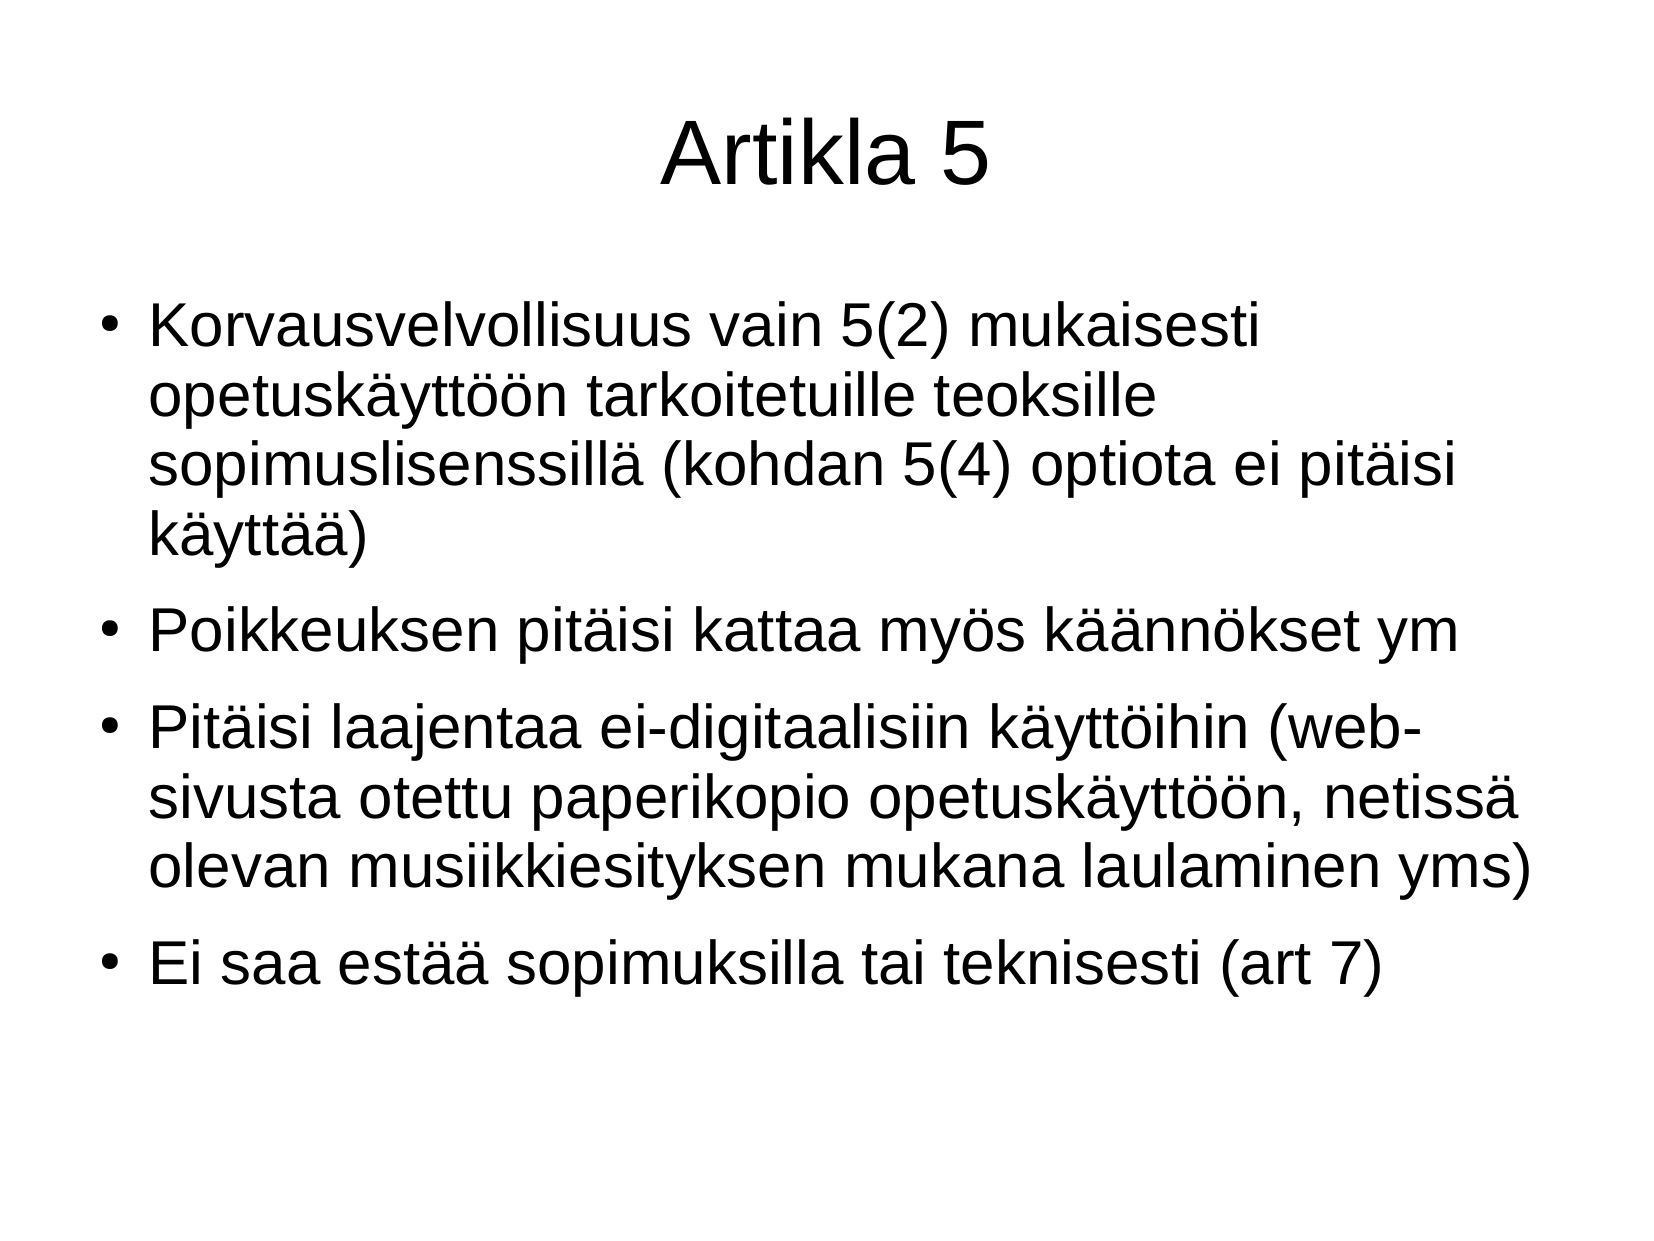

# Artikla 5
Korvausvelvollisuus vain 5(2) mukaisesti opetuskäyttöön tarkoitetuille teoksille sopimuslisenssillä (kohdan 5(4) optiota ei pitäisi käyttää)
Poikkeuksen pitäisi kattaa myös käännökset ym
Pitäisi laajentaa ei-digitaalisiin käyttöihin (web-sivusta otettu paperikopio opetuskäyttöön, netissä olevan musiikkiesityksen mukana laulaminen yms)
Ei saa estää sopimuksilla tai teknisesti (art 7)